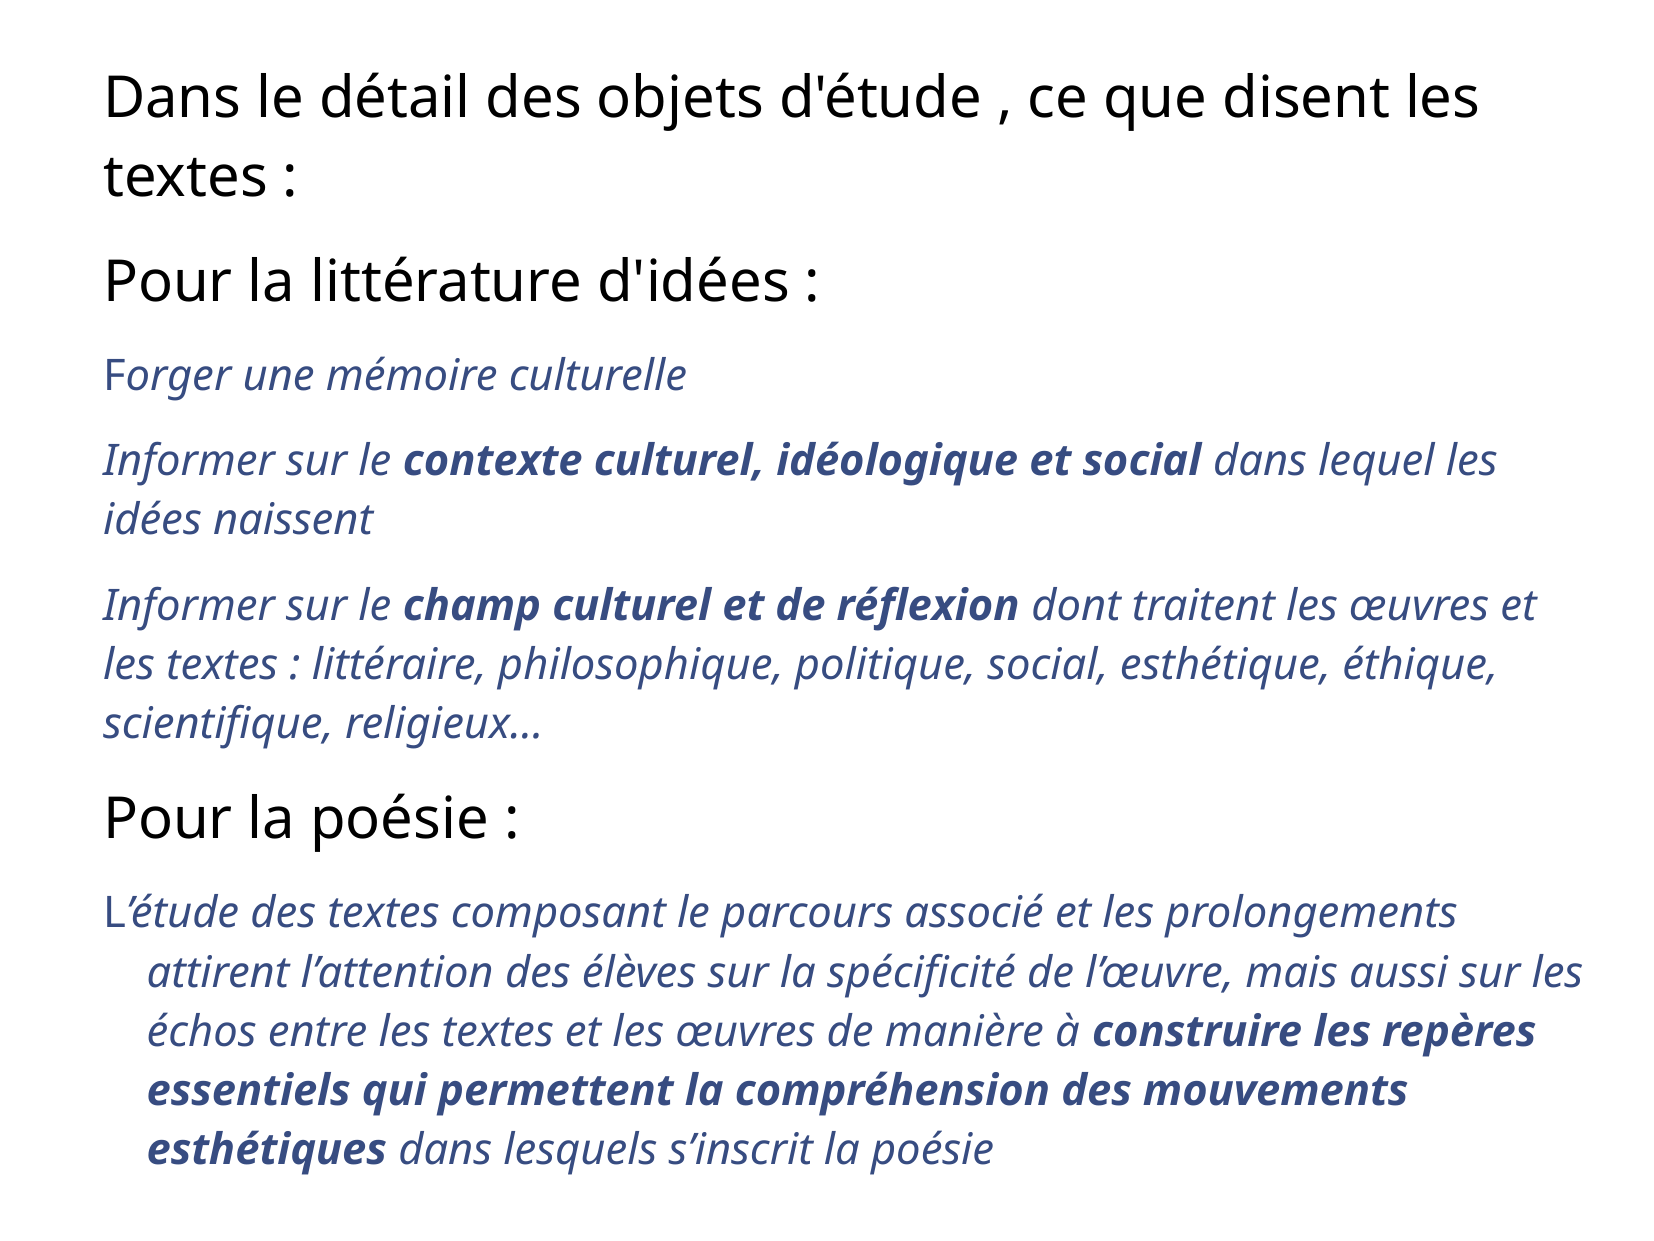

# Dans le détail des objets d'étude , ce que disent les textes :
Pour la littérature d'idées :
Forger une mémoire culturelle
Informer sur le contexte culturel, idéologique et social dans lequel les idées naissent
Informer sur le champ culturel et de réflexion dont traitent les œuvres et les textes : littéraire, philosophique, politique, social, esthétique, éthique, scientifique, religieux…
Pour la poésie :
L’étude des textes composant le parcours associé et les prolongements attirent l’attention des élèves sur la spécificité de l’œuvre, mais aussi sur les échos entre les textes et les œuvres de manière à construire les repères essentiels qui permettent la compréhension des mouvements esthétiques dans lesquels s’inscrit la poésie